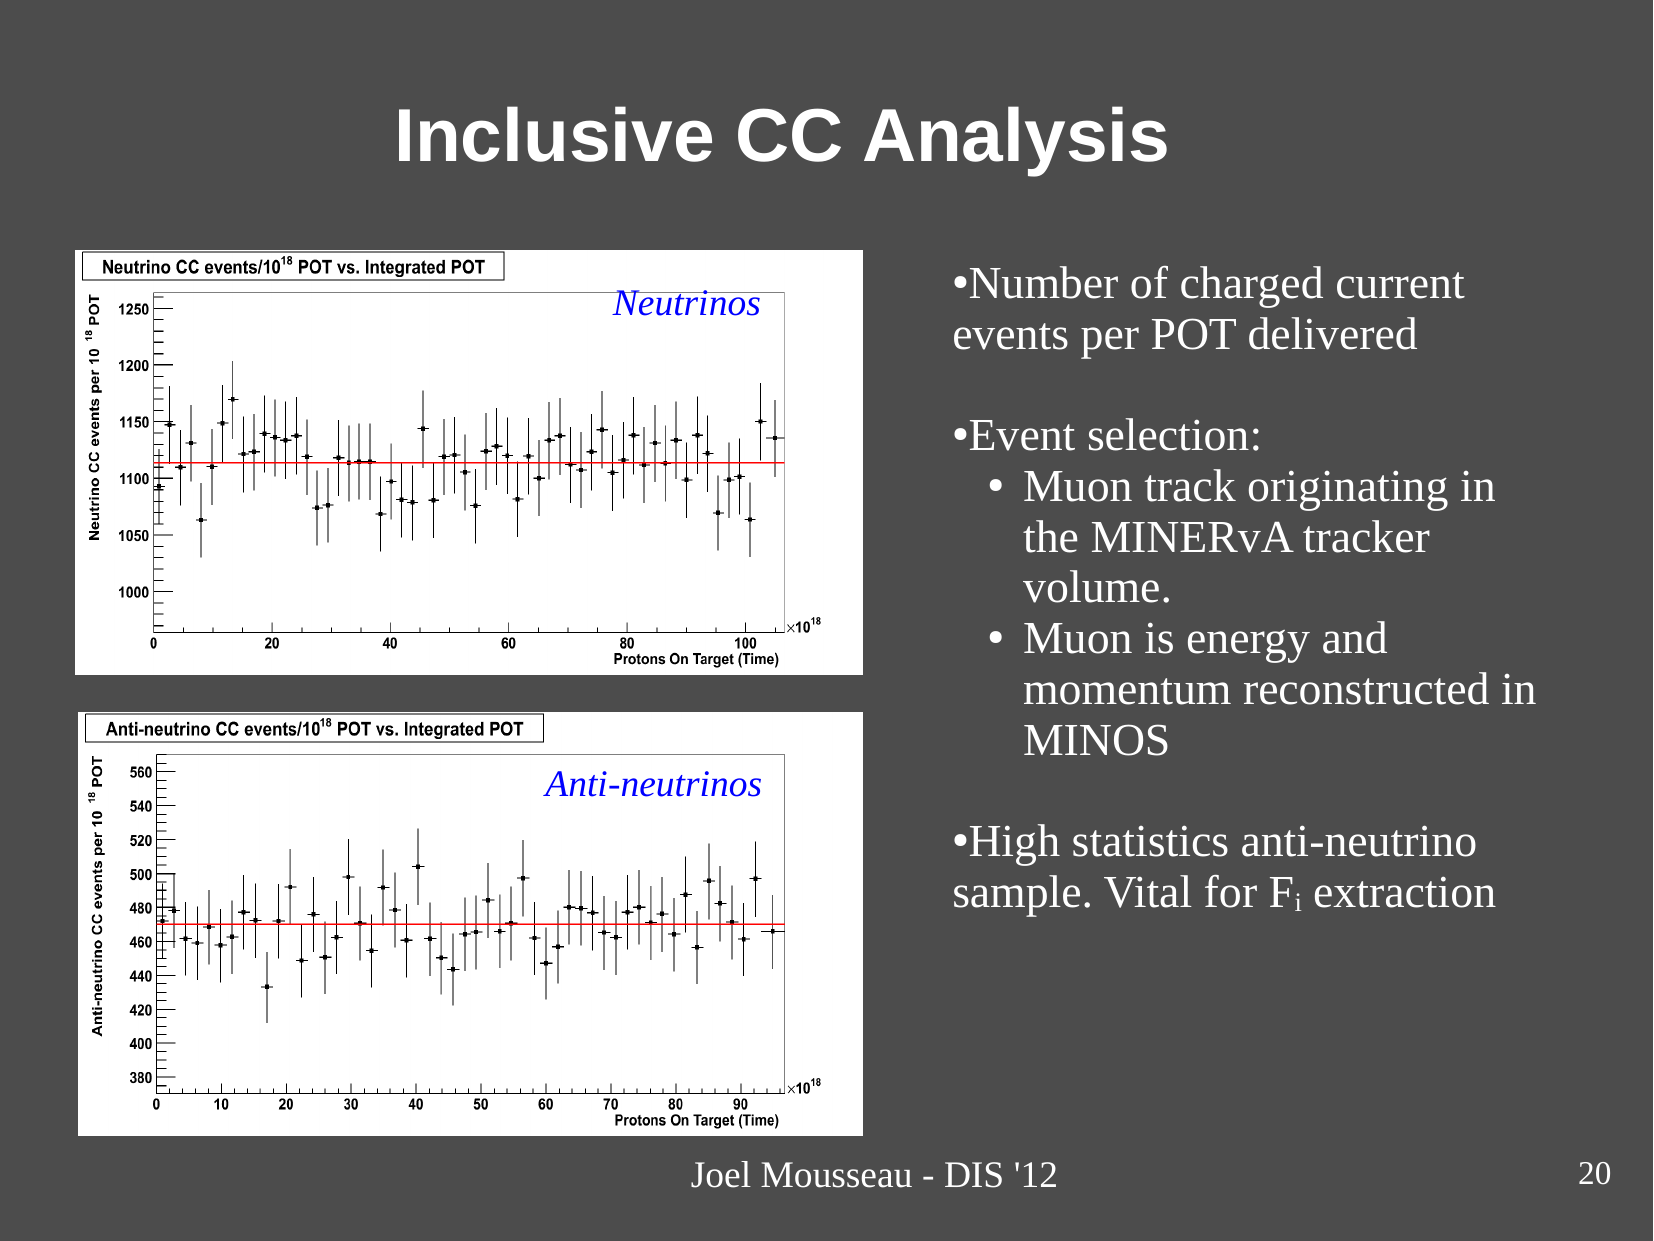

# Inclusive CC Analysis
Number of charged current events per POT delivered
Event selection:
Muon track originating in the MINERvA tracker volume.
Muon is energy and momentum reconstructed in MINOS
High statistics anti-neutrino sample. Vital for Fi extraction
Neutrinos
Anti-neutrinos
Joel Mousseau - DIS '12
20